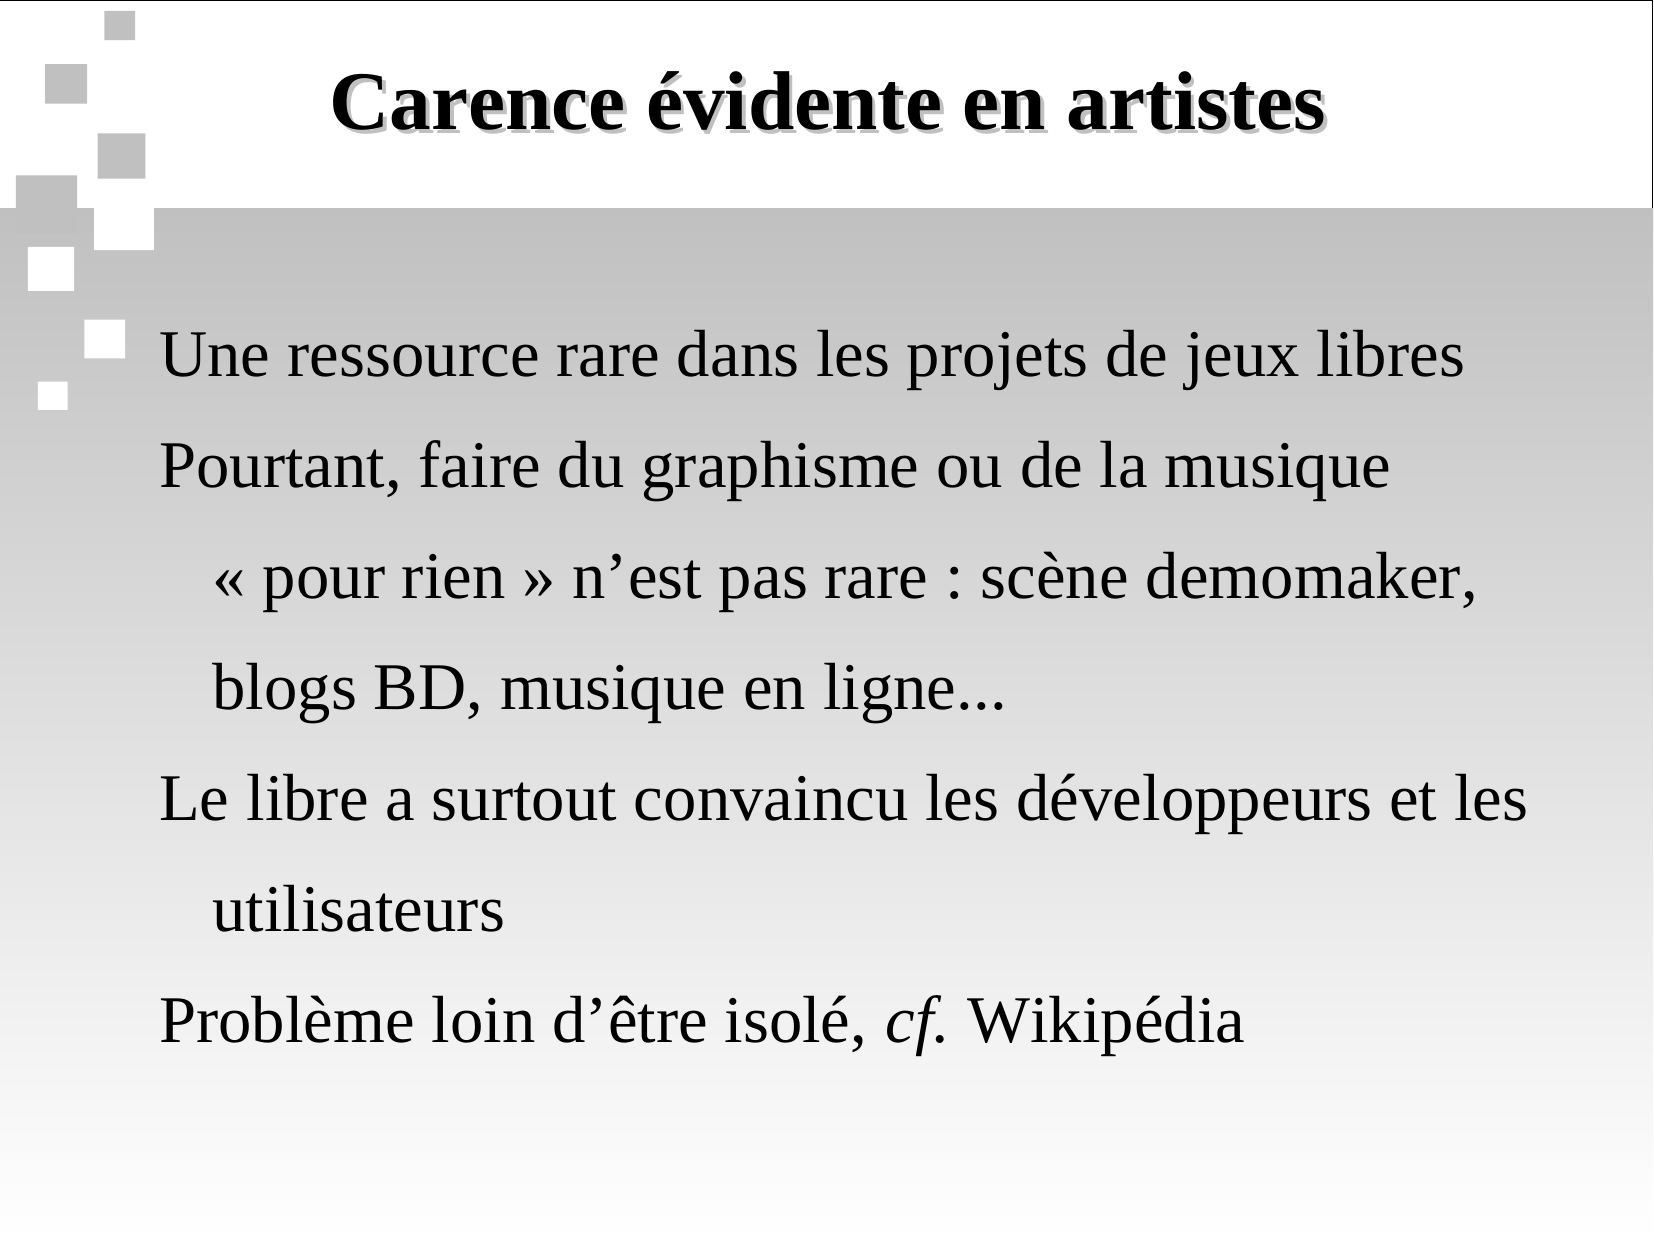

# Carence évidente en artistes
Une ressource rare dans les projets de jeux libres
Pourtant, faire du graphisme ou de la musique « pour rien » n’est pas rare : scène demomaker, blogs BD, musique en ligne...
Le libre a surtout convaincu les développeurs et les utilisateurs
Problème loin d’être isolé, cf. Wikipédia